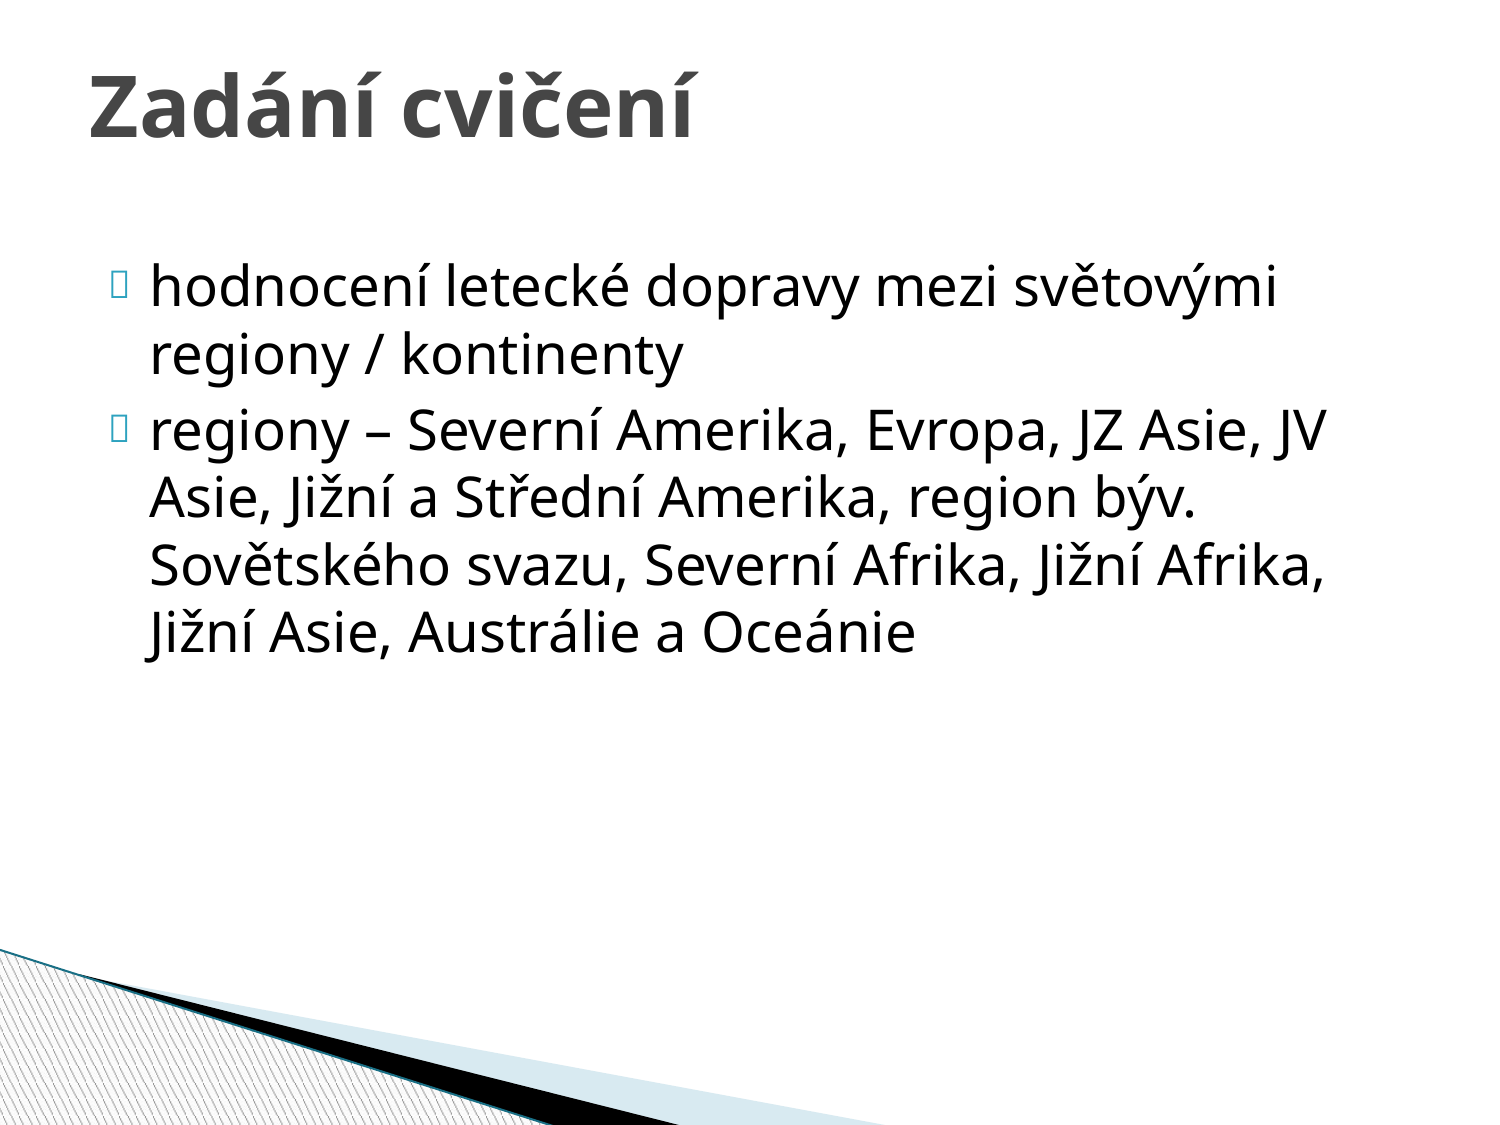

# Zadání cvičení
hodnocení letecké dopravy mezi světovými regiony / kontinenty
regiony – Severní Amerika, Evropa, JZ Asie, JV Asie, Jižní a Střední Amerika, region býv. Sovětského svazu, Severní Afrika, Jižní Afrika, Jižní Asie, Austrálie a Oceánie